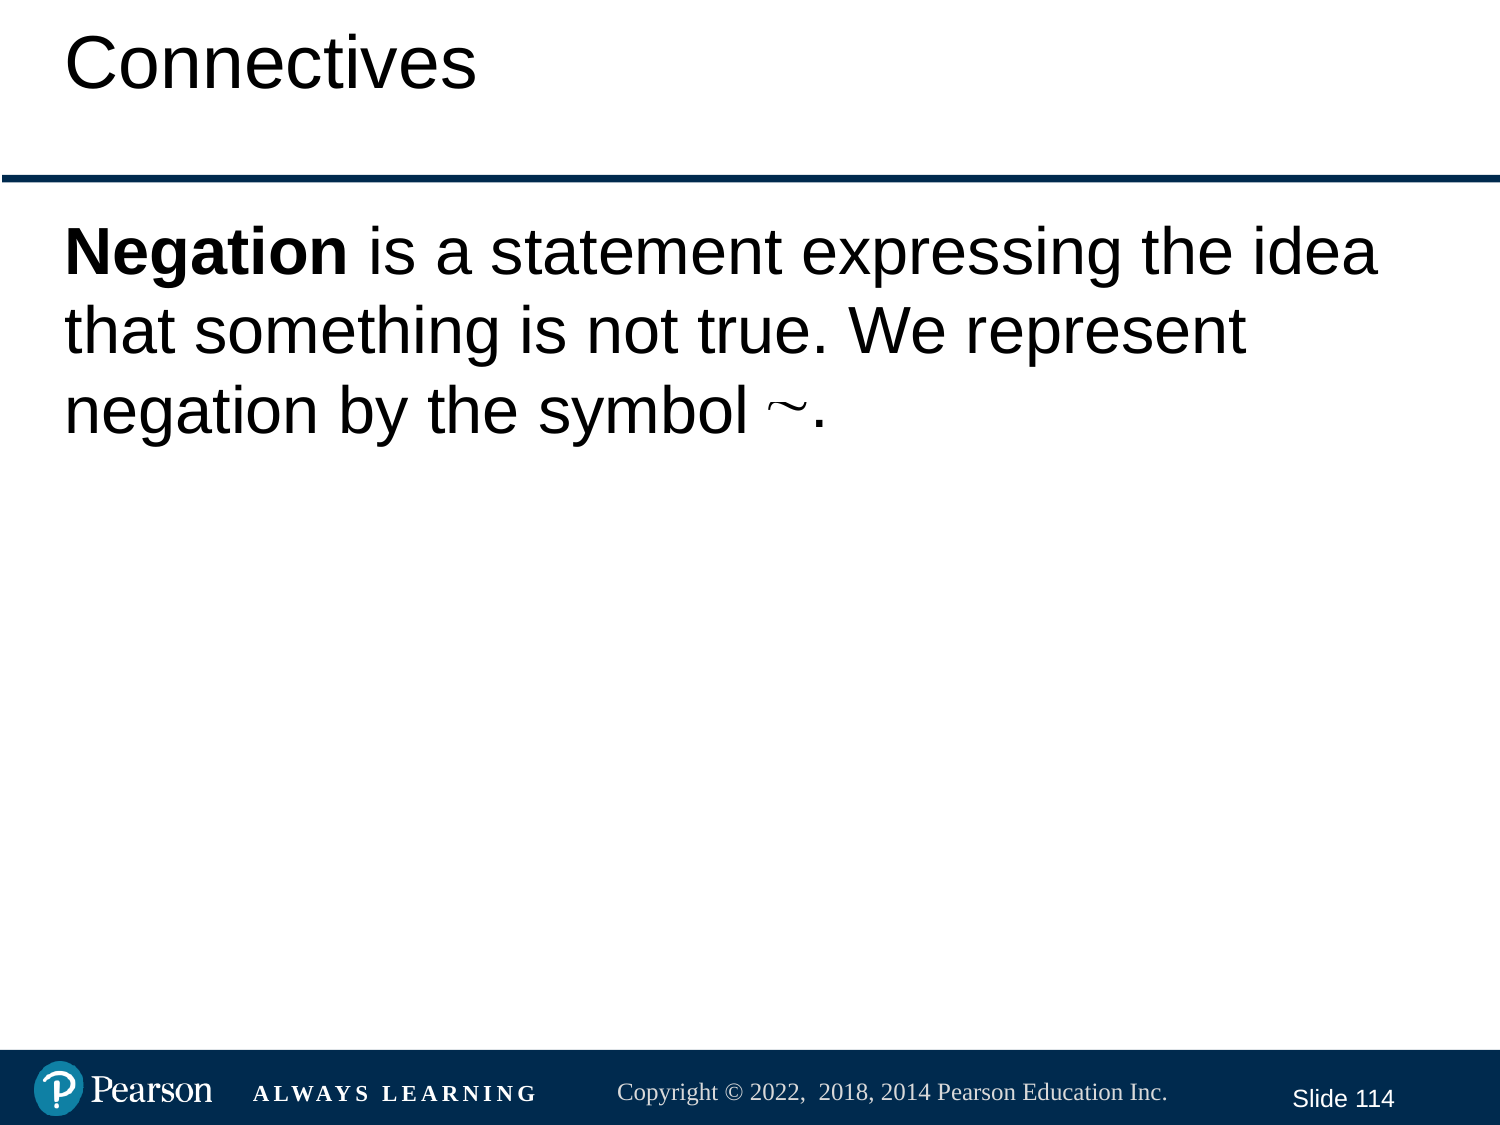

# Connectives
Negation is a statement expressing the idea that something is not true. We represent negation by the symbol